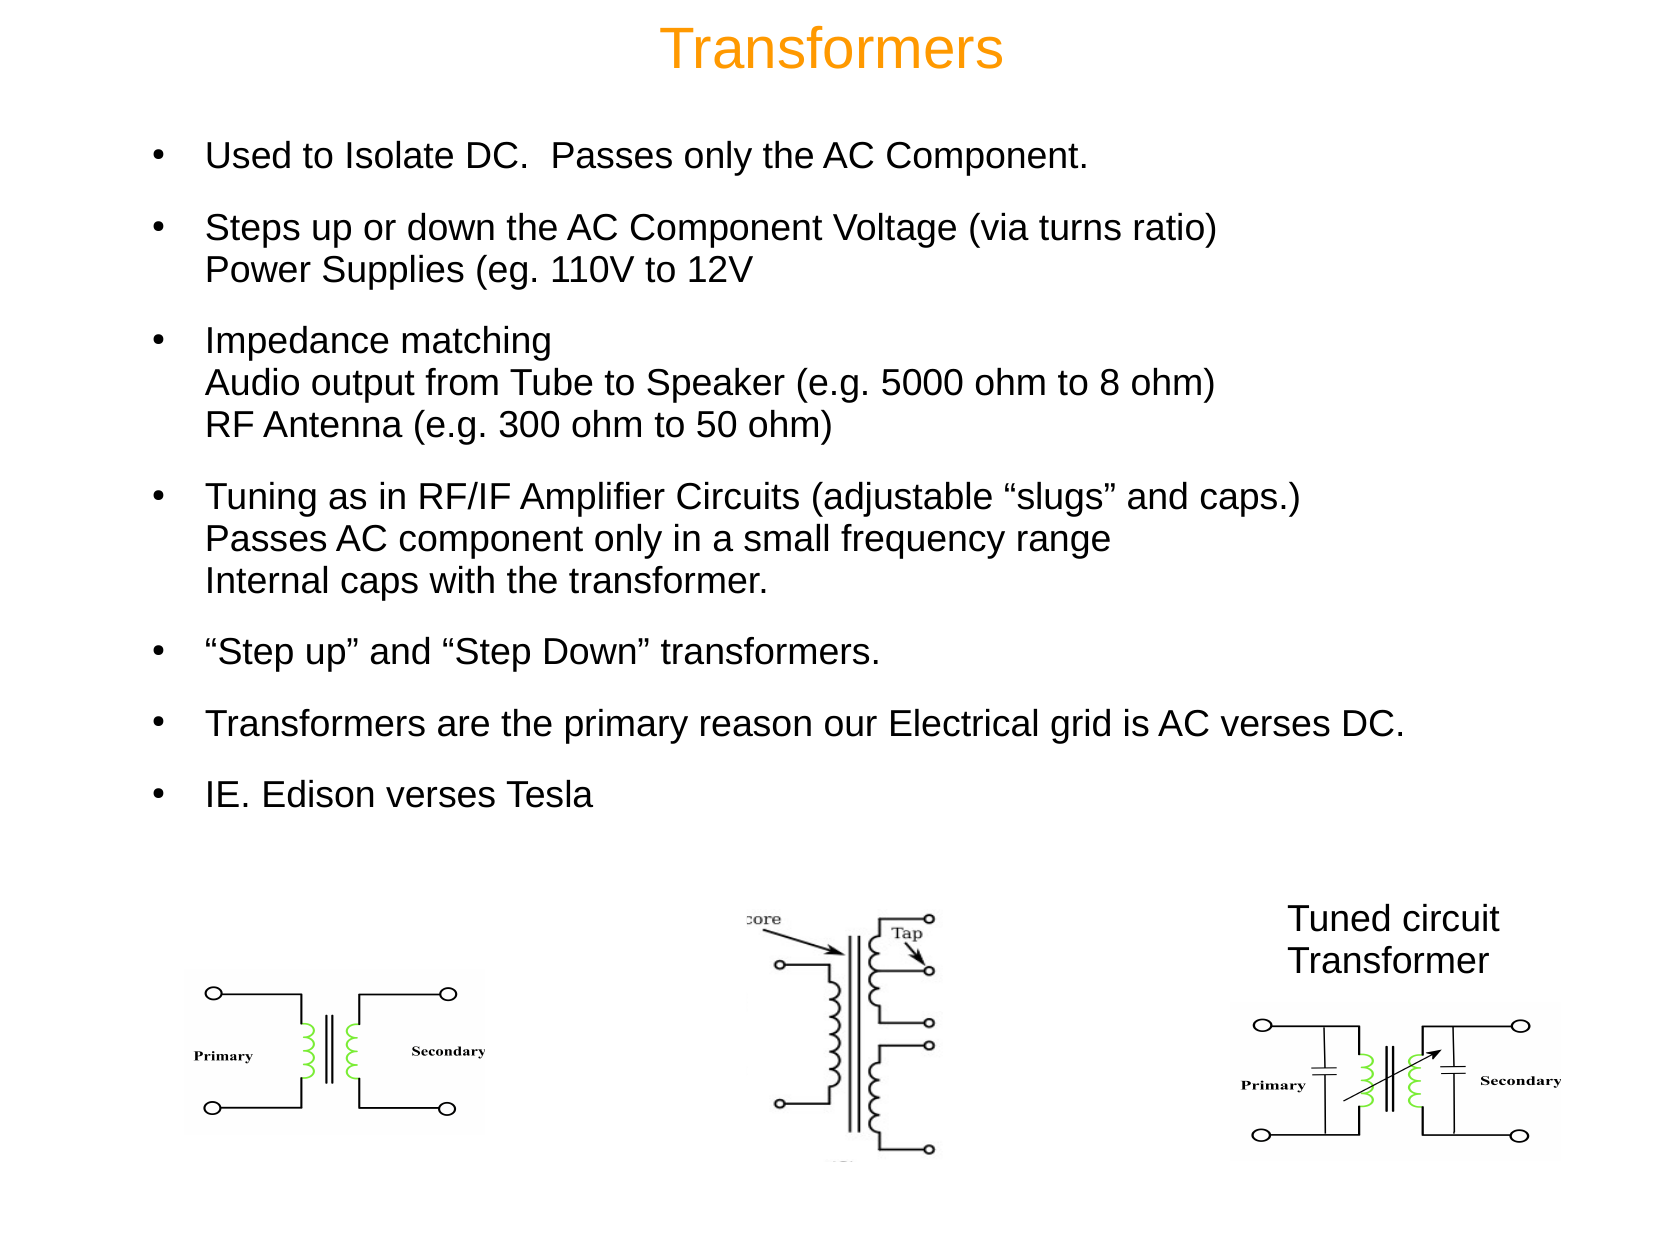

Transformers
# Used to Isolate DC. Passes only the AC Component.
Steps up or down the AC Component Voltage (via turns ratio)
Power Supplies (eg. 110V to 12V
Impedance matching
Audio output from Tube to Speaker (e.g. 5000 ohm to 8 ohm)
RF Antenna (e.g. 300 ohm to 50 ohm)
Tuning as in RF/IF Amplifier Circuits (adjustable “slugs” and caps.)
Passes AC component only in a small frequency range
Internal caps with the transformer.
“Step up” and “Step Down” transformers.
Transformers are the primary reason our Electrical grid is AC verses DC.
IE. Edison verses Tesla
Tuned circuit
Transformer